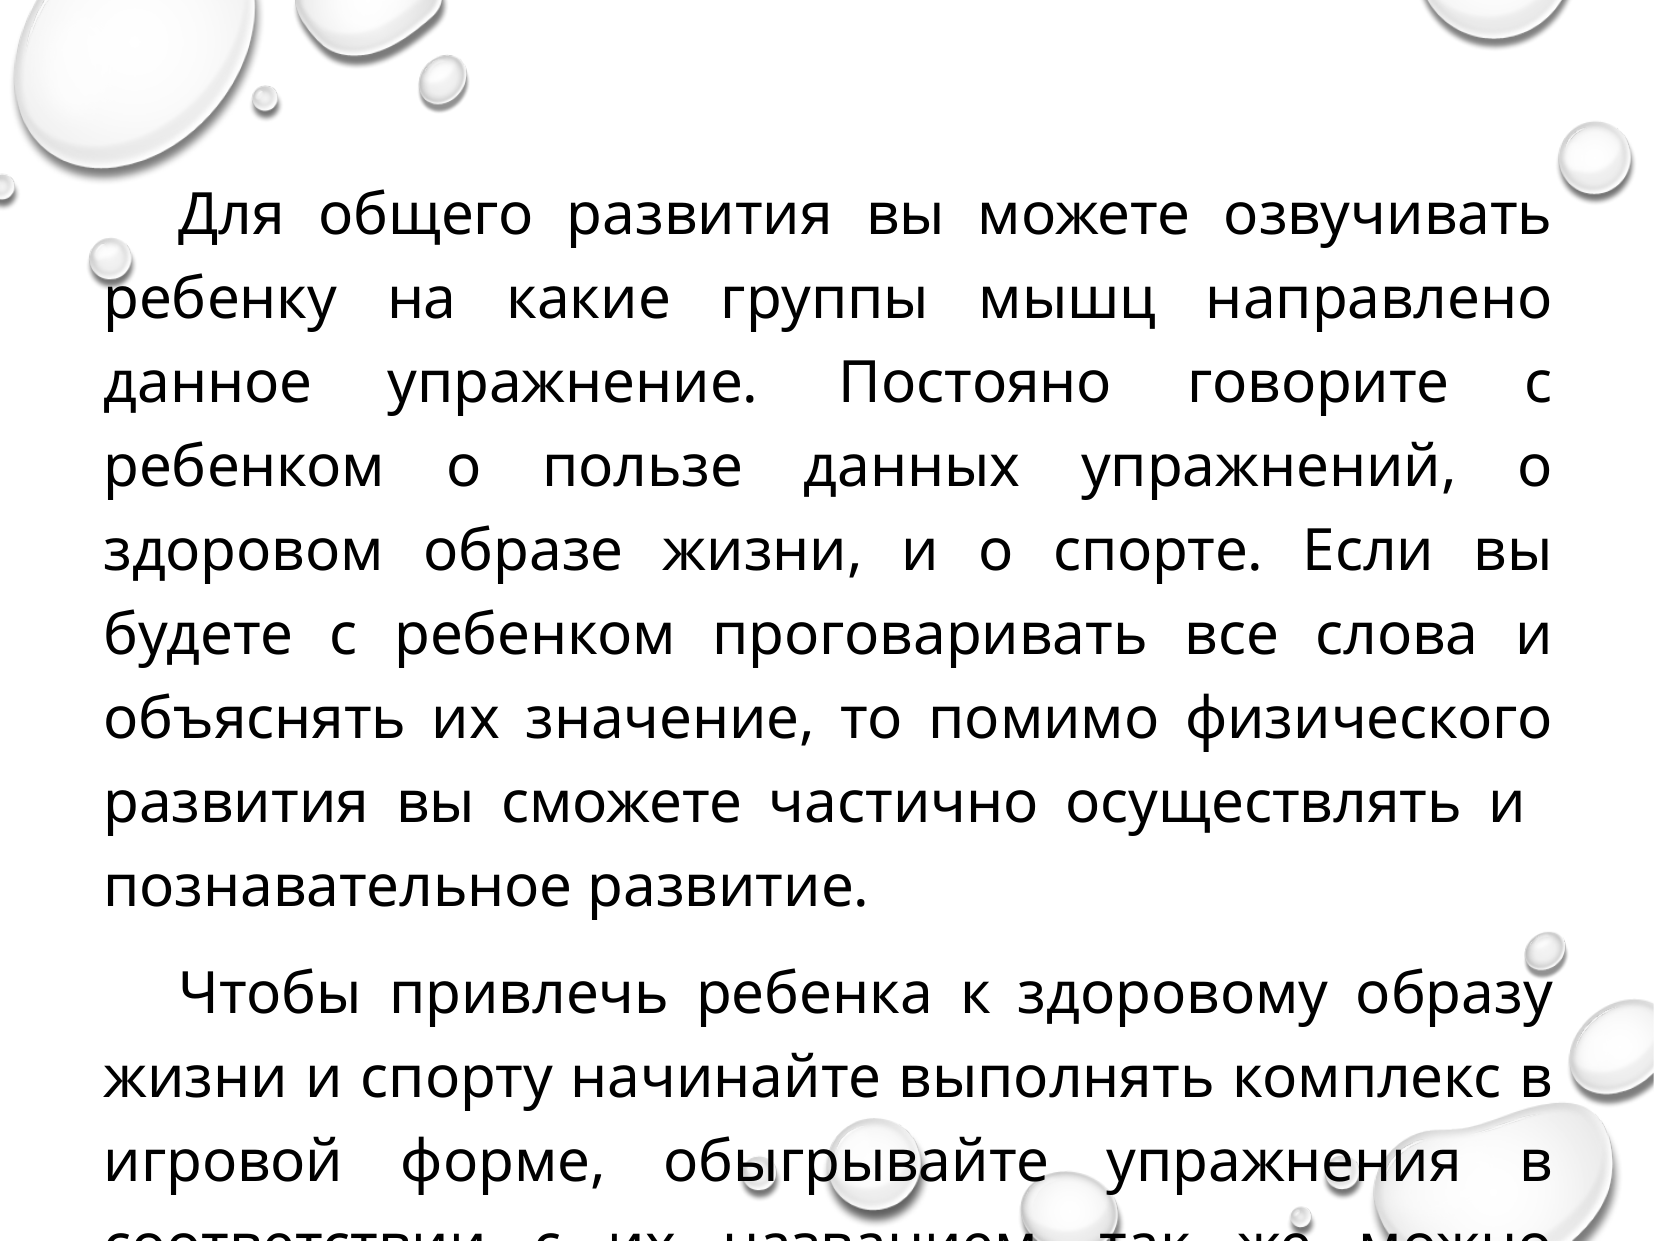

# Для общего развития вы можете озвучивать ребенку на какие группы мышц направлено данное упражнение.	 Постояно говорите с ребенком о пользе данных упражнений, о здоровом образе жизни, и о спорте. Если вы будете с ребенком проговаривать все слова и объяснять их значение, то помимо физического развития вы сможете частично осуществлять и познавательное развитие.
	Чтобы привлечь ребенка к здоровому образу жизни и спорту начинайте выполнять комплекс в игровой форме, обыгрывайте упражнения в соответствии с их названием, так же можно придумать целый сюжет.